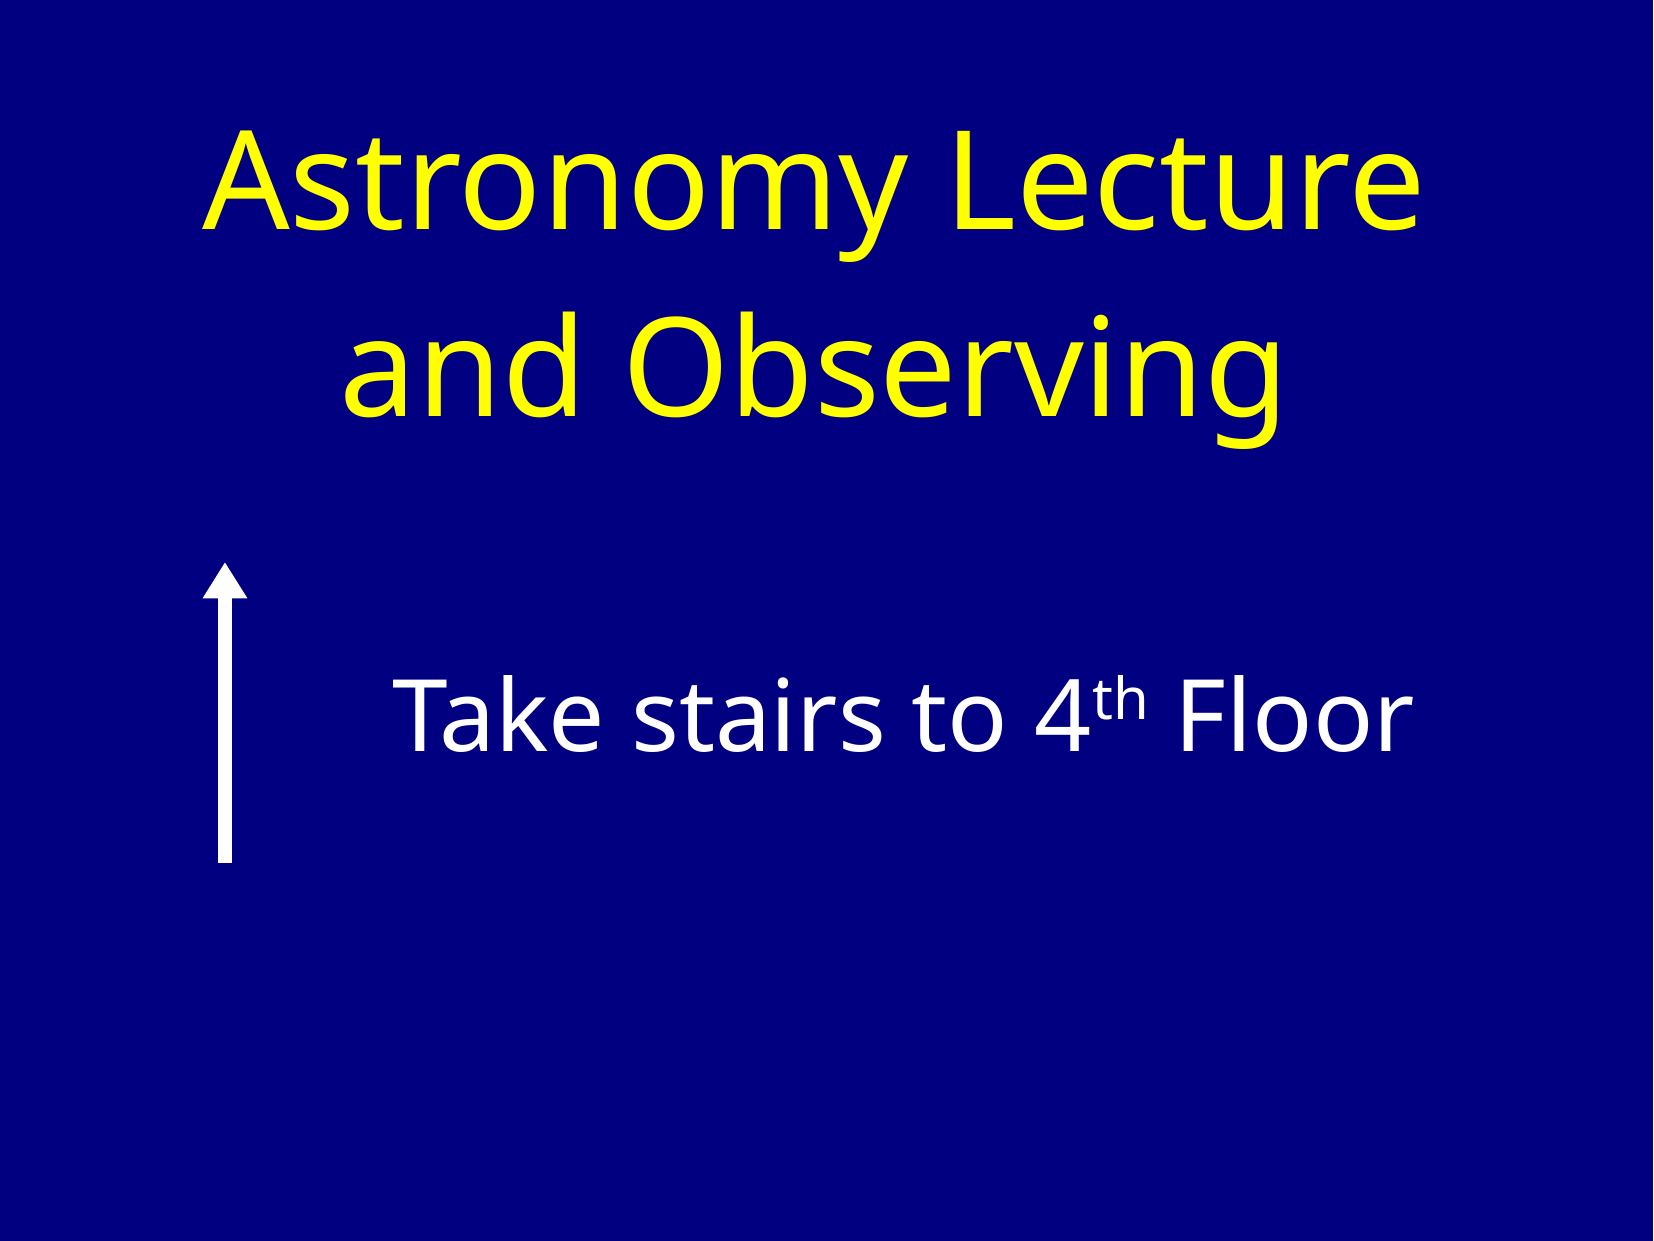

Astronomy Lecture and Observing
Take stairs to 4th Floor